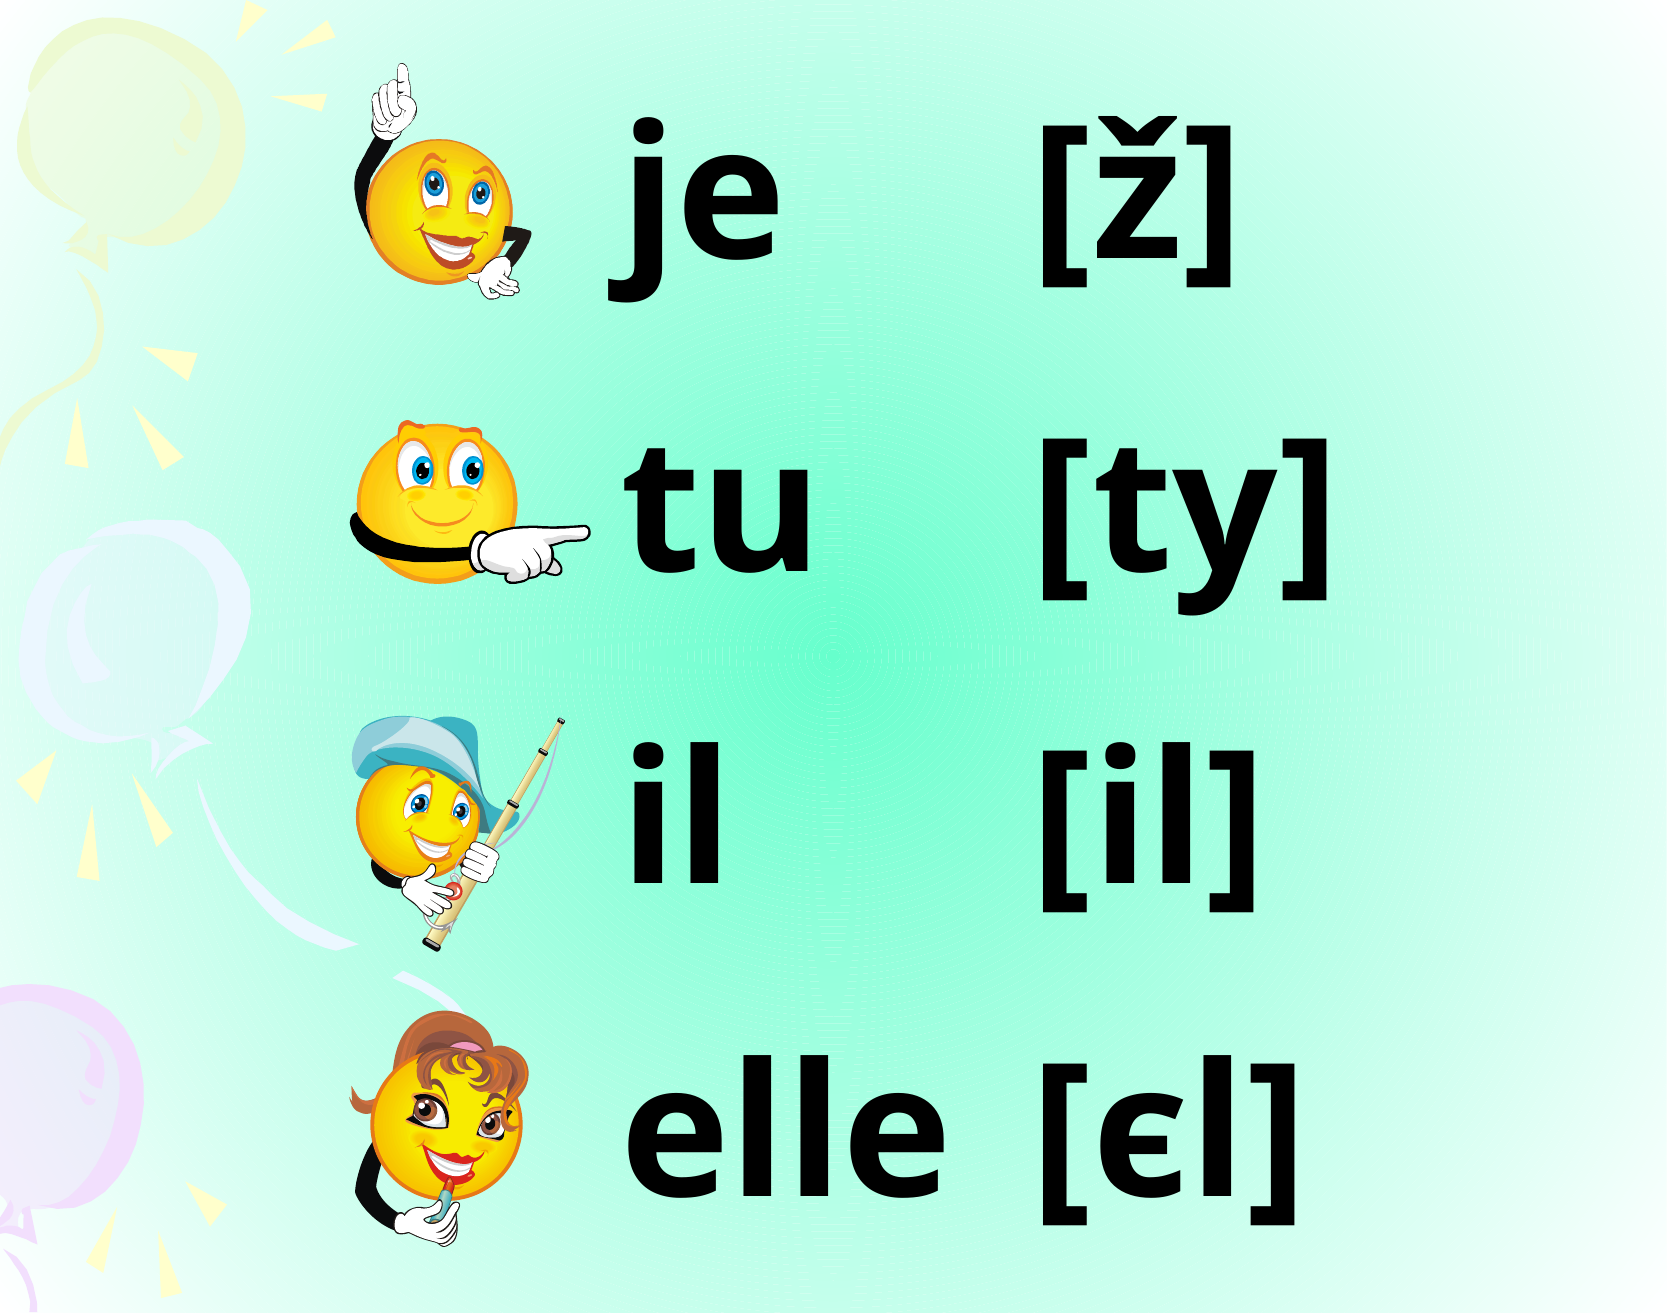

je
tu
il
elle
[ž]
[ty]
[il]
[єl]